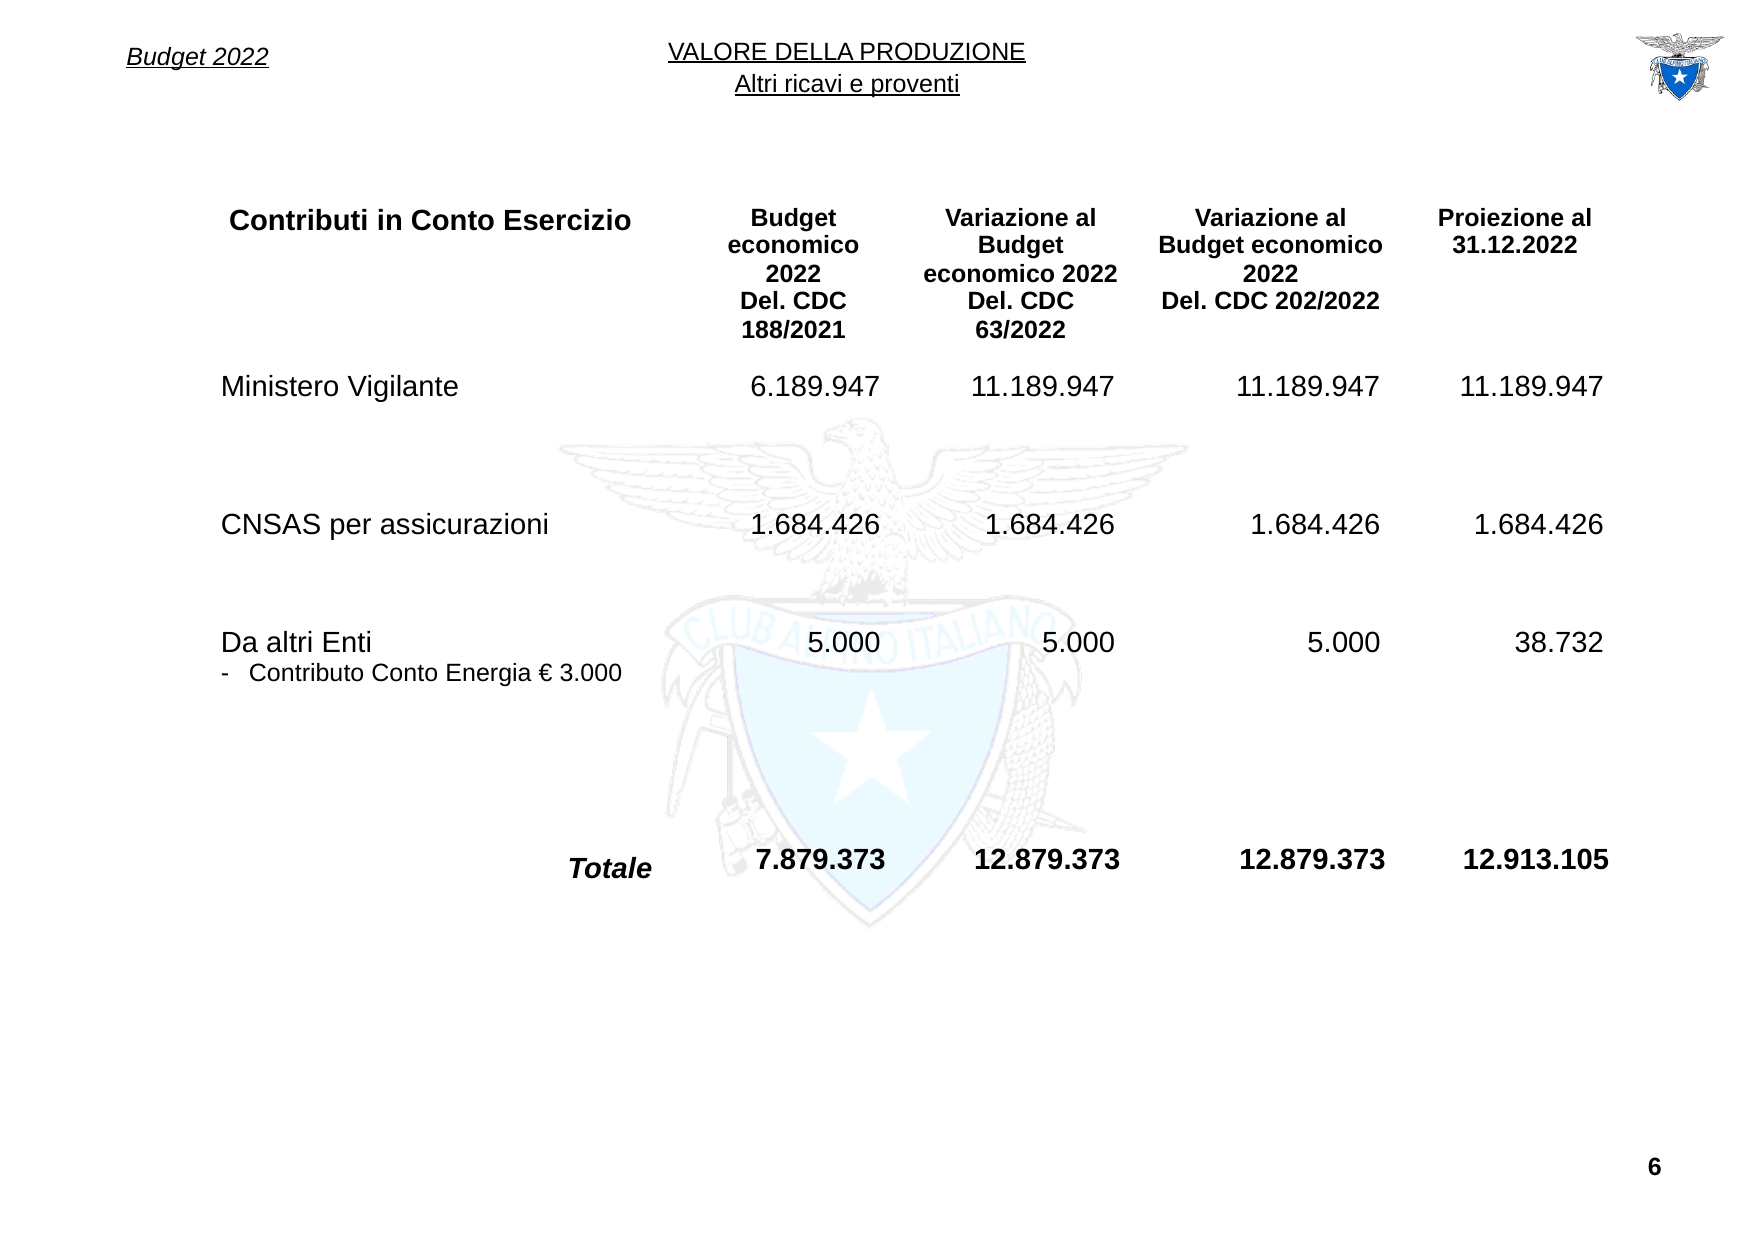

| VALORE DELLA PRODUZIONE Altri ricavi e proventi |
| --- |
Budget 2022
| Contributi in Conto Esercizio | Budget economico 2022 Del. CDC 188/2021 | Variazione al Budget economico 2022 Del. CDC 63/2022 | Variazione al Budget economico 2022 Del. CDC 202/2022 | Proiezione al 31.12.2022 |
| --- | --- | --- | --- | --- |
| Ministero Vigilante | 6.189.947 | 11.189.947 | 11.189.947 | 11.189.947 |
| CNSAS per assicurazioni | 1.684.426 | 1.684.426 | 1.684.426 | 1.684.426 |
| Da altri Enti Contributo Conto Energia € 3.000 | 5.000 | 5.000 | 5.000 | 38.732 |
| Totale | 7.879.373 | 12.879.373 | 12.879.373 | 12.913.105 |
6